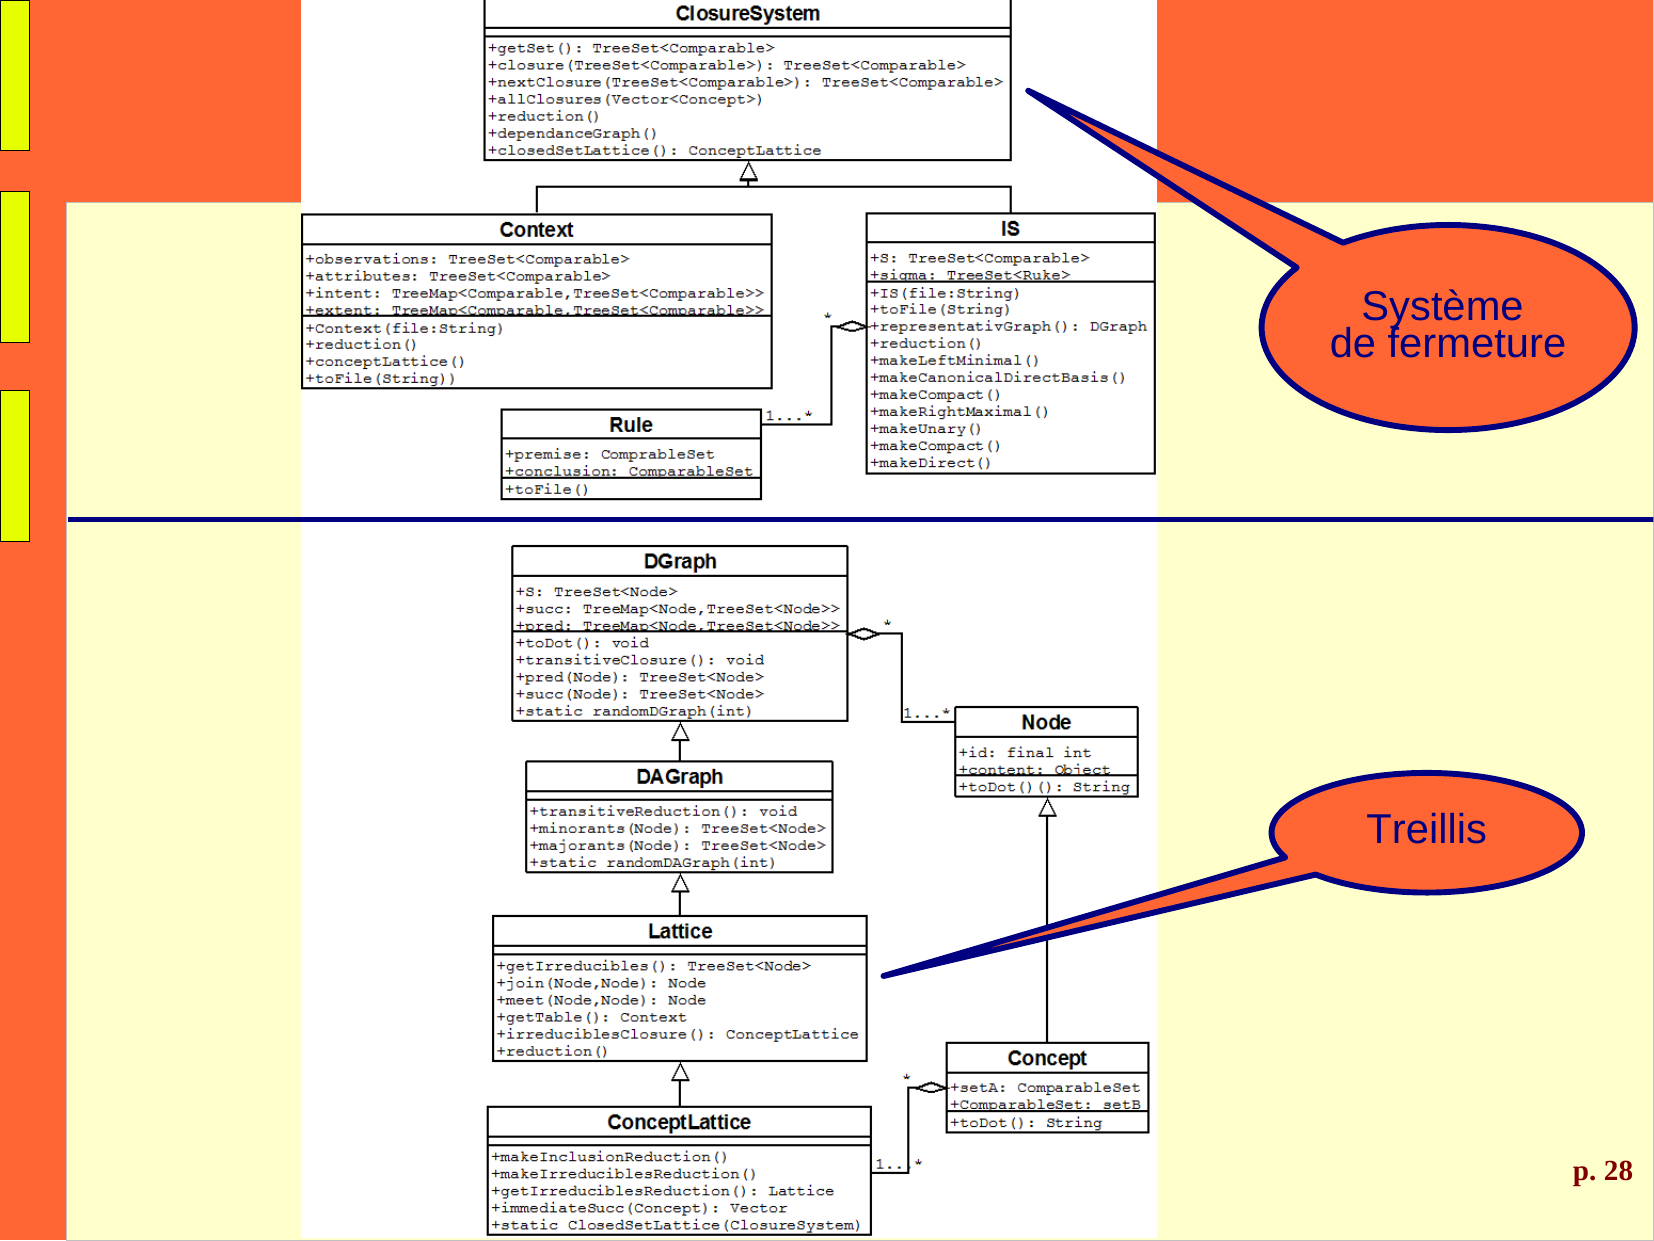

# Bibliothèque lattice
Système
de fermeture
Treillis
Karell Bertet